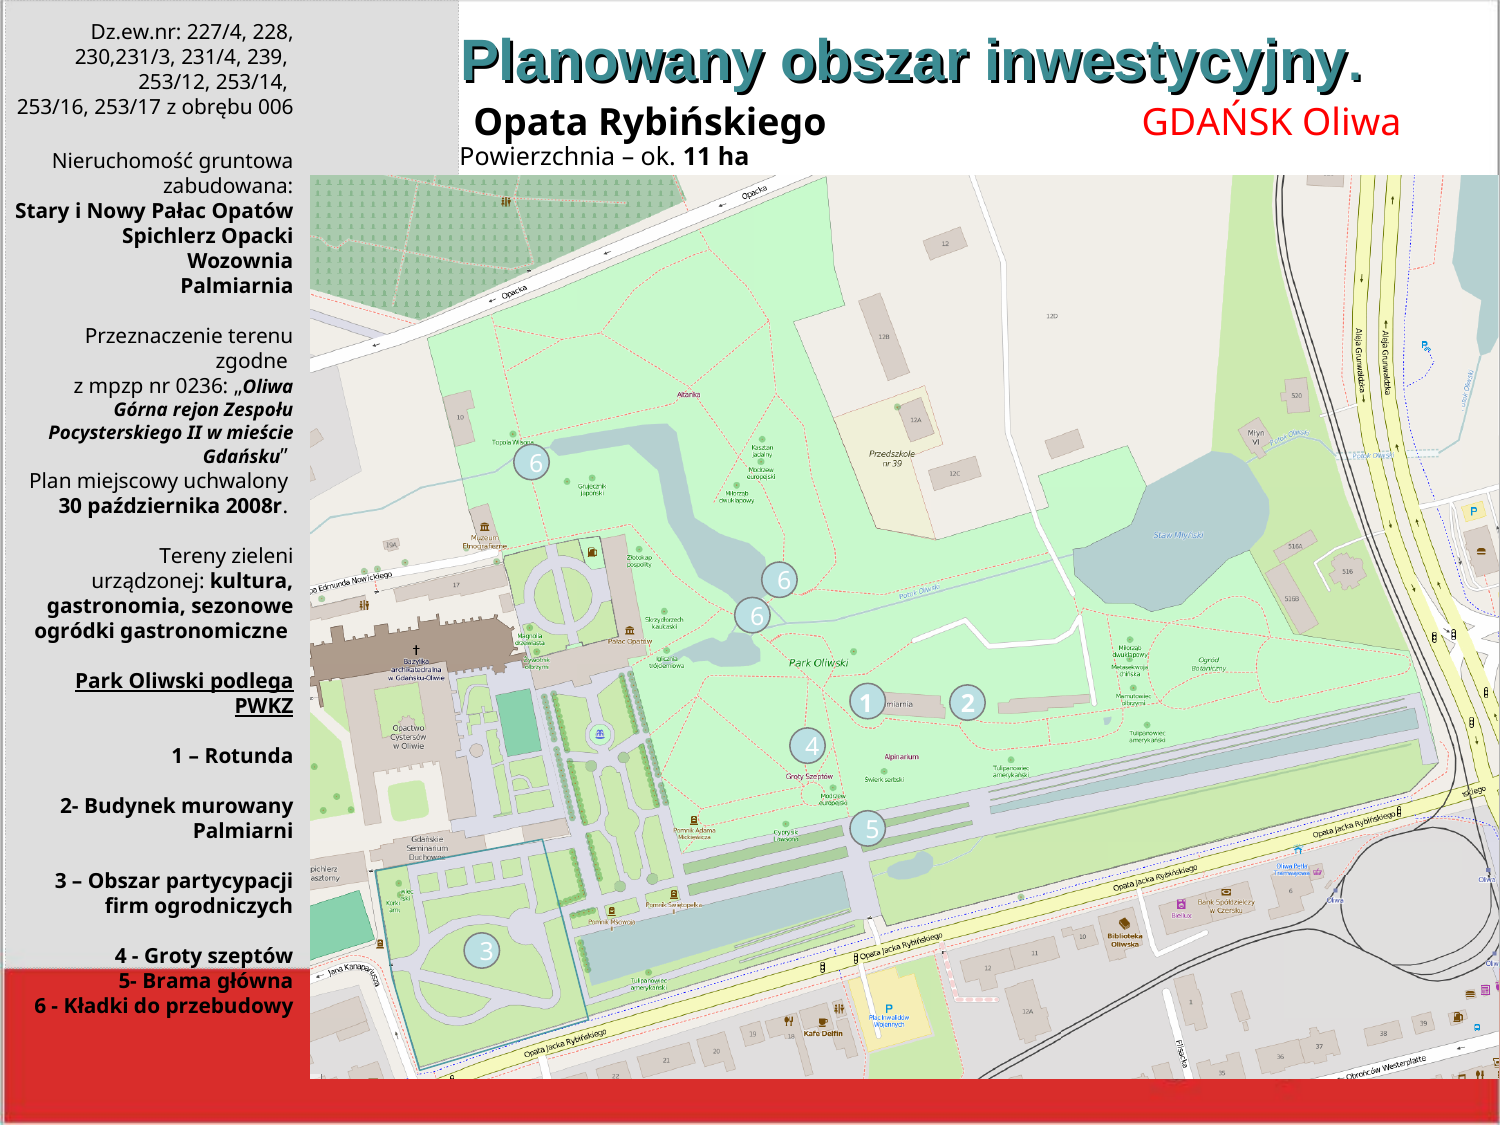

Dz.ew.nr: 227/4, 228, 230,231/3, 231/4, 239, 253/12, 253/14,
253/16, 253/17 z obrębu 006
Nieruchomość gruntowa zabudowana:
Stary i Nowy Pałac Opatów
Spichlerz Opacki
Wozownia
Palmiarnia
Przeznaczenie terenu zgodne
z mpzp nr 0236: „Oliwa Górna rejon Zespołu Pocysterskiego II w mieście Gdańsku”
Plan miejscowy uchwalony 30 października 2008r.
 Tereny zieleni urządzonej: kultura, gastronomia, sezonowe ogródki gastronomiczne
Park Oliwski podlega PWKZ
1 – Rotunda
2- Budynek murowany Palmiarni
3 – Obszar partycypacji firm ogrodniczych
4 - Groty szeptów
5- Brama główna
6 - Kładki do przebudowy
 Planowany obszar inwestycyjny.
Opata Rybińskiego		 GDAŃSK Oliwa
Powierzchnia – ok. 11 ha
6
6
6
1
2
4
5
3